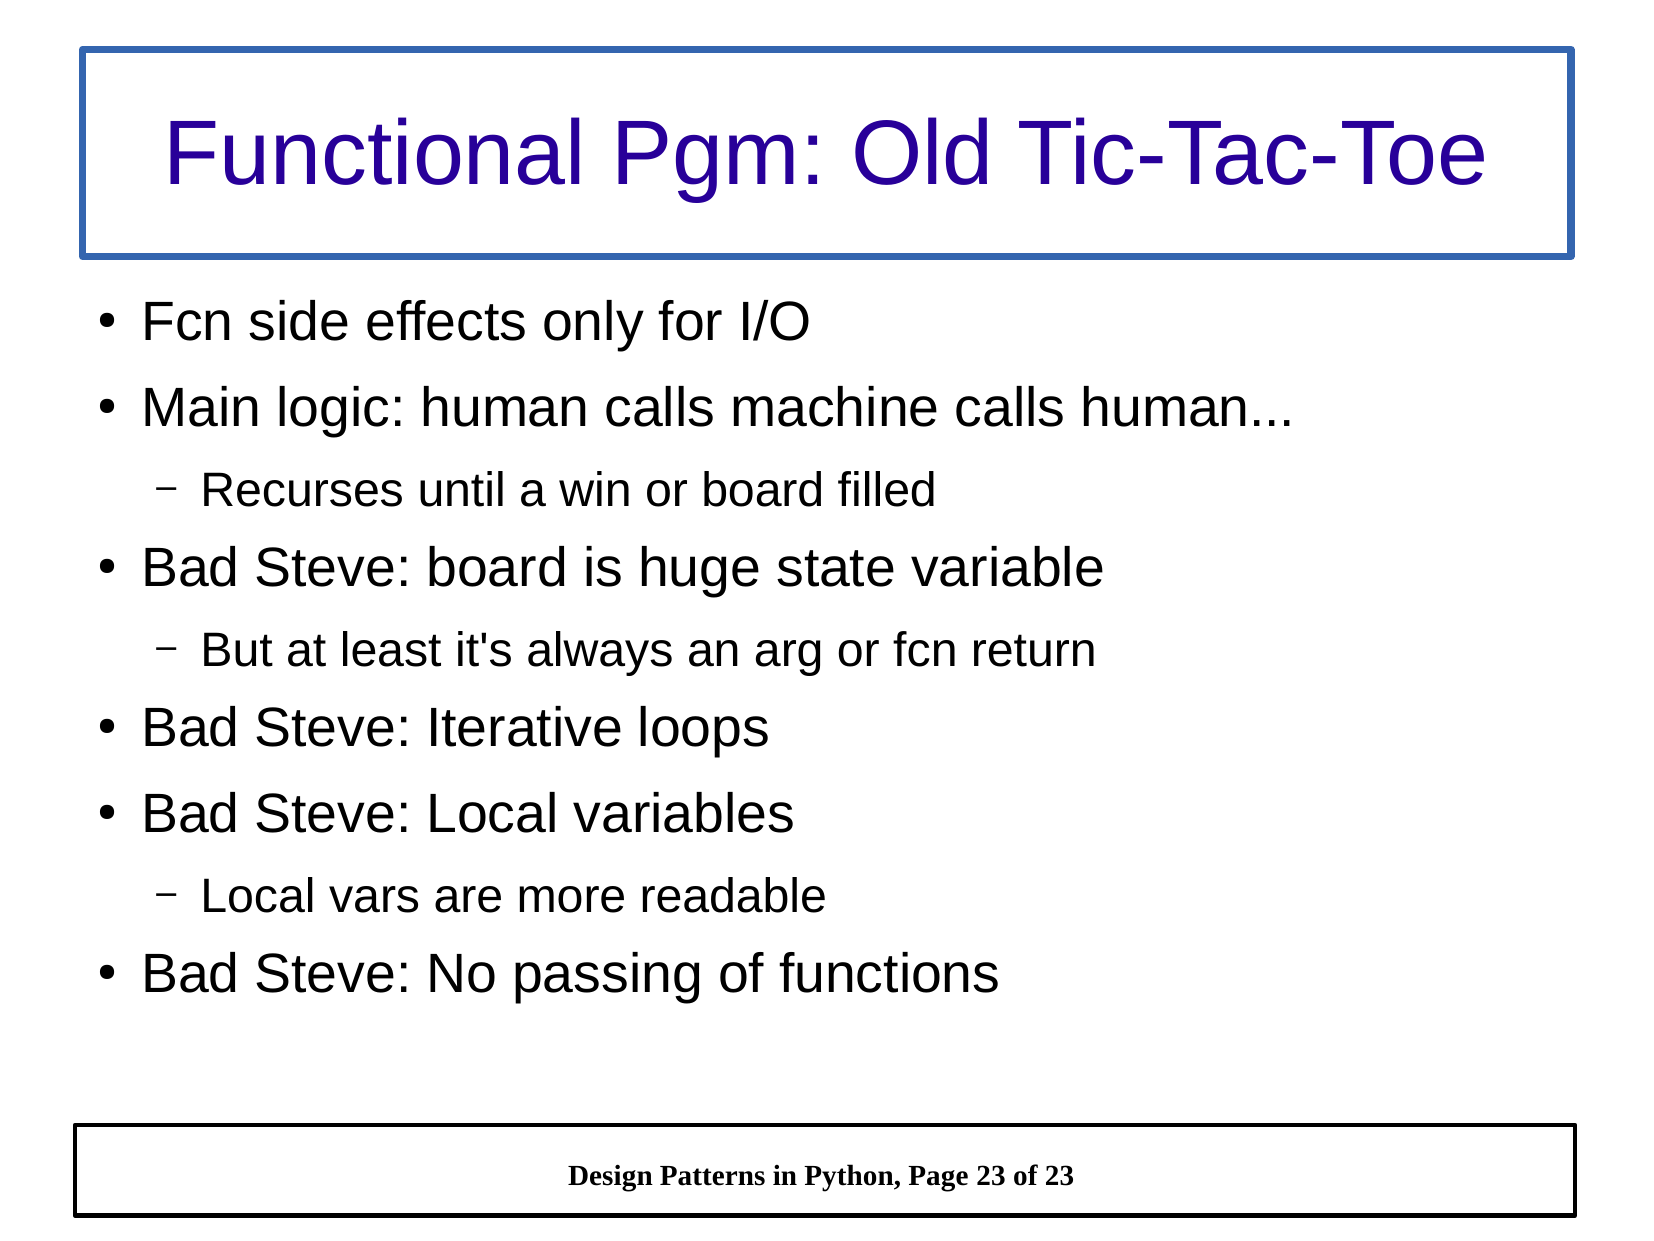

# Functional Pgm: Old Tic-Tac-Toe
Fcn side effects only for I/O
Main logic: human calls machine calls human...
Recurses until a win or board filled
Bad Steve: board is huge state variable
But at least it's always an arg or fcn return
Bad Steve: Iterative loops
Bad Steve: Local variables
Local vars are more readable
Bad Steve: No passing of functions